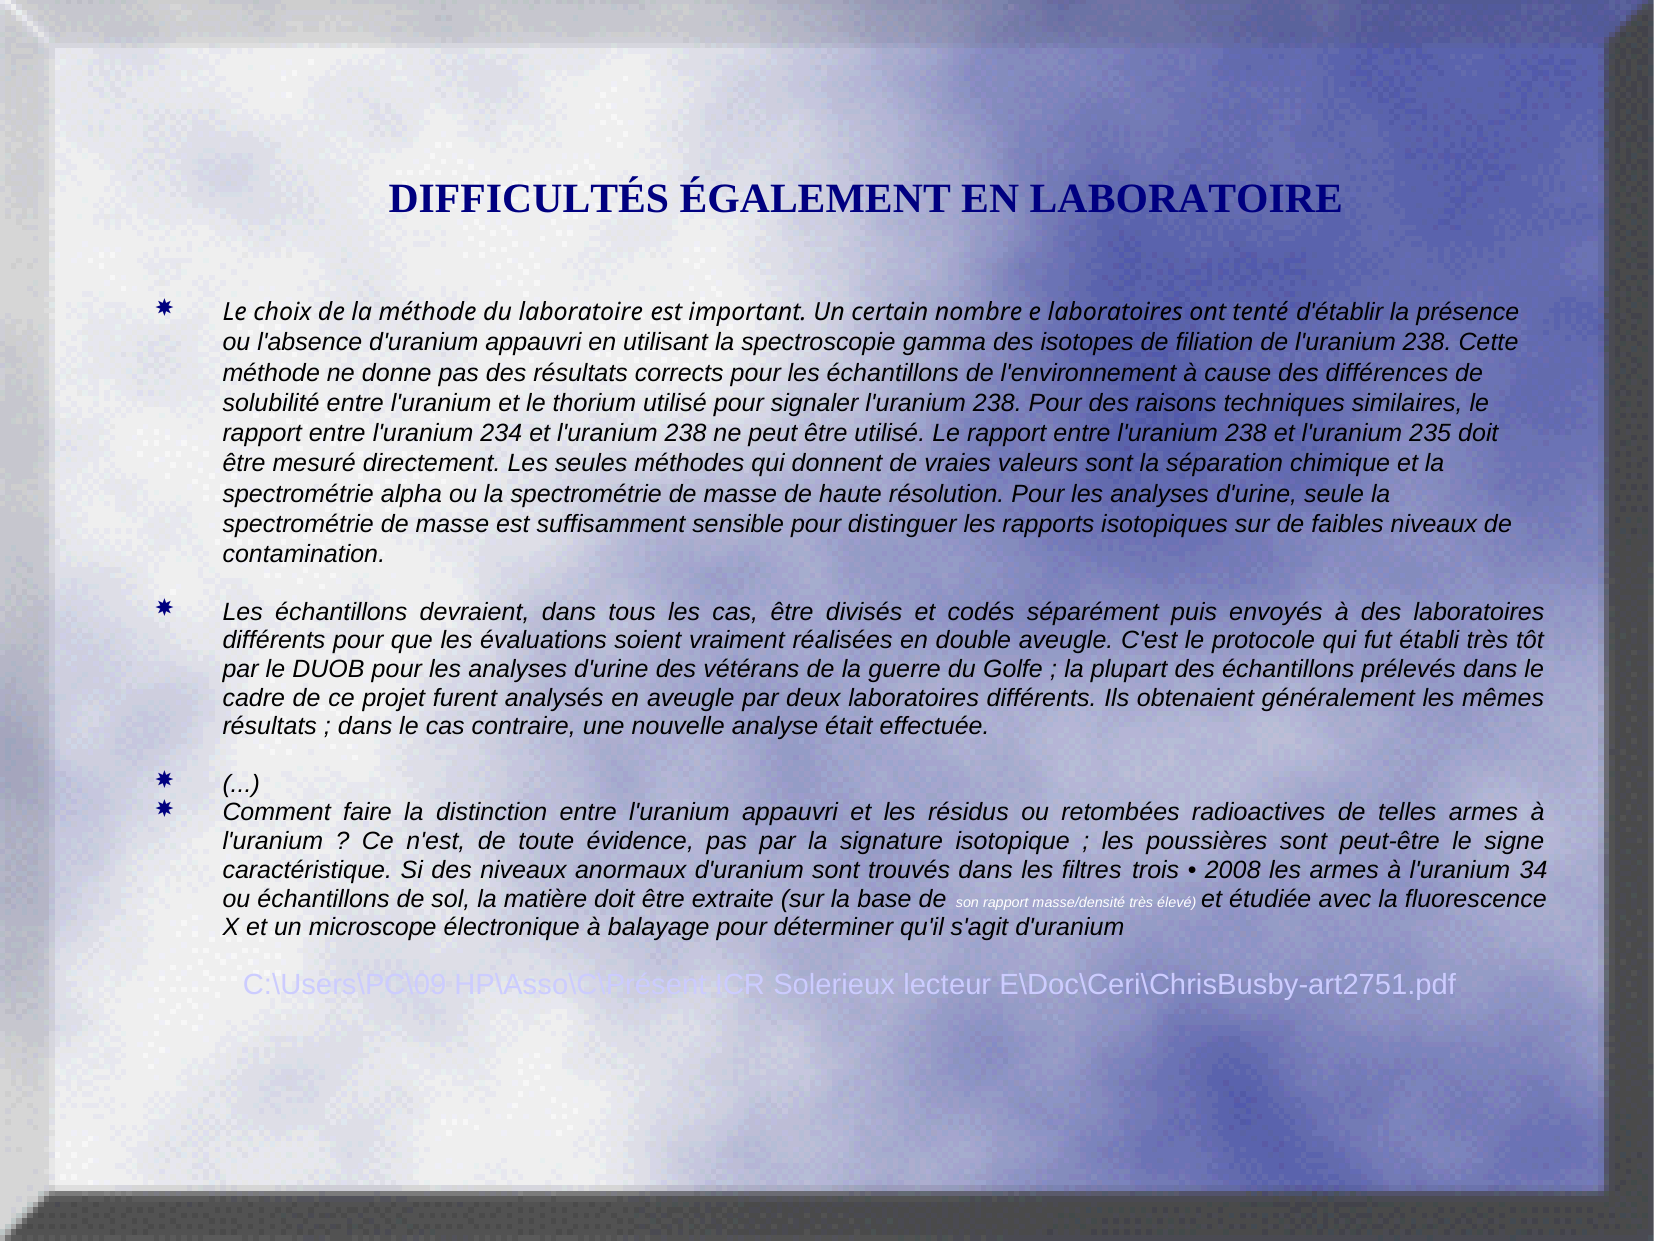

# DIFFICULTÉS ÉGALEMENT EN LABORATOIRE
Le choix de la méthode du laboratoire est important. Un certain nombre e laboratoires ont tenté d'établir la présence ou l'absence d'uranium appauvri en utilisant la spectroscopie gamma des isotopes de filiation de l'uranium 238. Cette méthode ne donne pas des résultats corrects pour les échantillons de l'environnement à cause des différences de solubilité entre l'uranium et le thorium utilisé pour signaler l'uranium 238. Pour des raisons techniques similaires, le rapport entre l'uranium 234 et l'uranium 238 ne peut être utilisé. Le rapport entre l'uranium 238 et l'uranium 235 doit être mesuré directement. Les seules méthodes qui donnent de vraies valeurs sont la séparation chimique et la spectrométrie alpha ou la spectrométrie de masse de haute résolution. Pour les analyses d'urine, seule la spectrométrie de masse est suffisamment sensible pour distinguer les rapports isotopiques sur de faibles niveaux de contamination.
Les échantillons devraient, dans tous les cas, être divisés et codés séparément puis envoyés à des laboratoires différents pour que les évaluations soient vraiment réalisées en double aveugle. C'est le protocole qui fut établi très tôt par le DUOB pour les analyses d'urine des vétérans de la guerre du Golfe ; la plupart des échantillons prélevés dans le cadre de ce projet furent analysés en aveugle par deux laboratoires différents. Ils obtenaient généralement les mêmes résultats ; dans le cas contraire, une nouvelle analyse était effectuée.
(...)
Comment faire la distinction entre l'uranium appauvri et les résidus ou retombées radioactives de telles armes à l'uranium ? Ce n'est, de toute évidence, pas par la signature isotopique ; les poussières sont peut-être le signe caractéristique. Si des niveaux anormaux d'uranium sont trouvés dans les filtres trois • 2008 les armes à l'uranium 34 ou échantillons de sol, la matière doit être extraite (sur la base de son rapport masse/densité très élevé) et étudiée avec la fluorescence X et un microscope électronique à balayage pour déterminer qu'il s'agit d'uranium
C:\Users\PC\09 HP\Asso\C\Présent ICR Solerieux lecteur E\Doc\Ceri\ChrisBusby-art2751.pdf